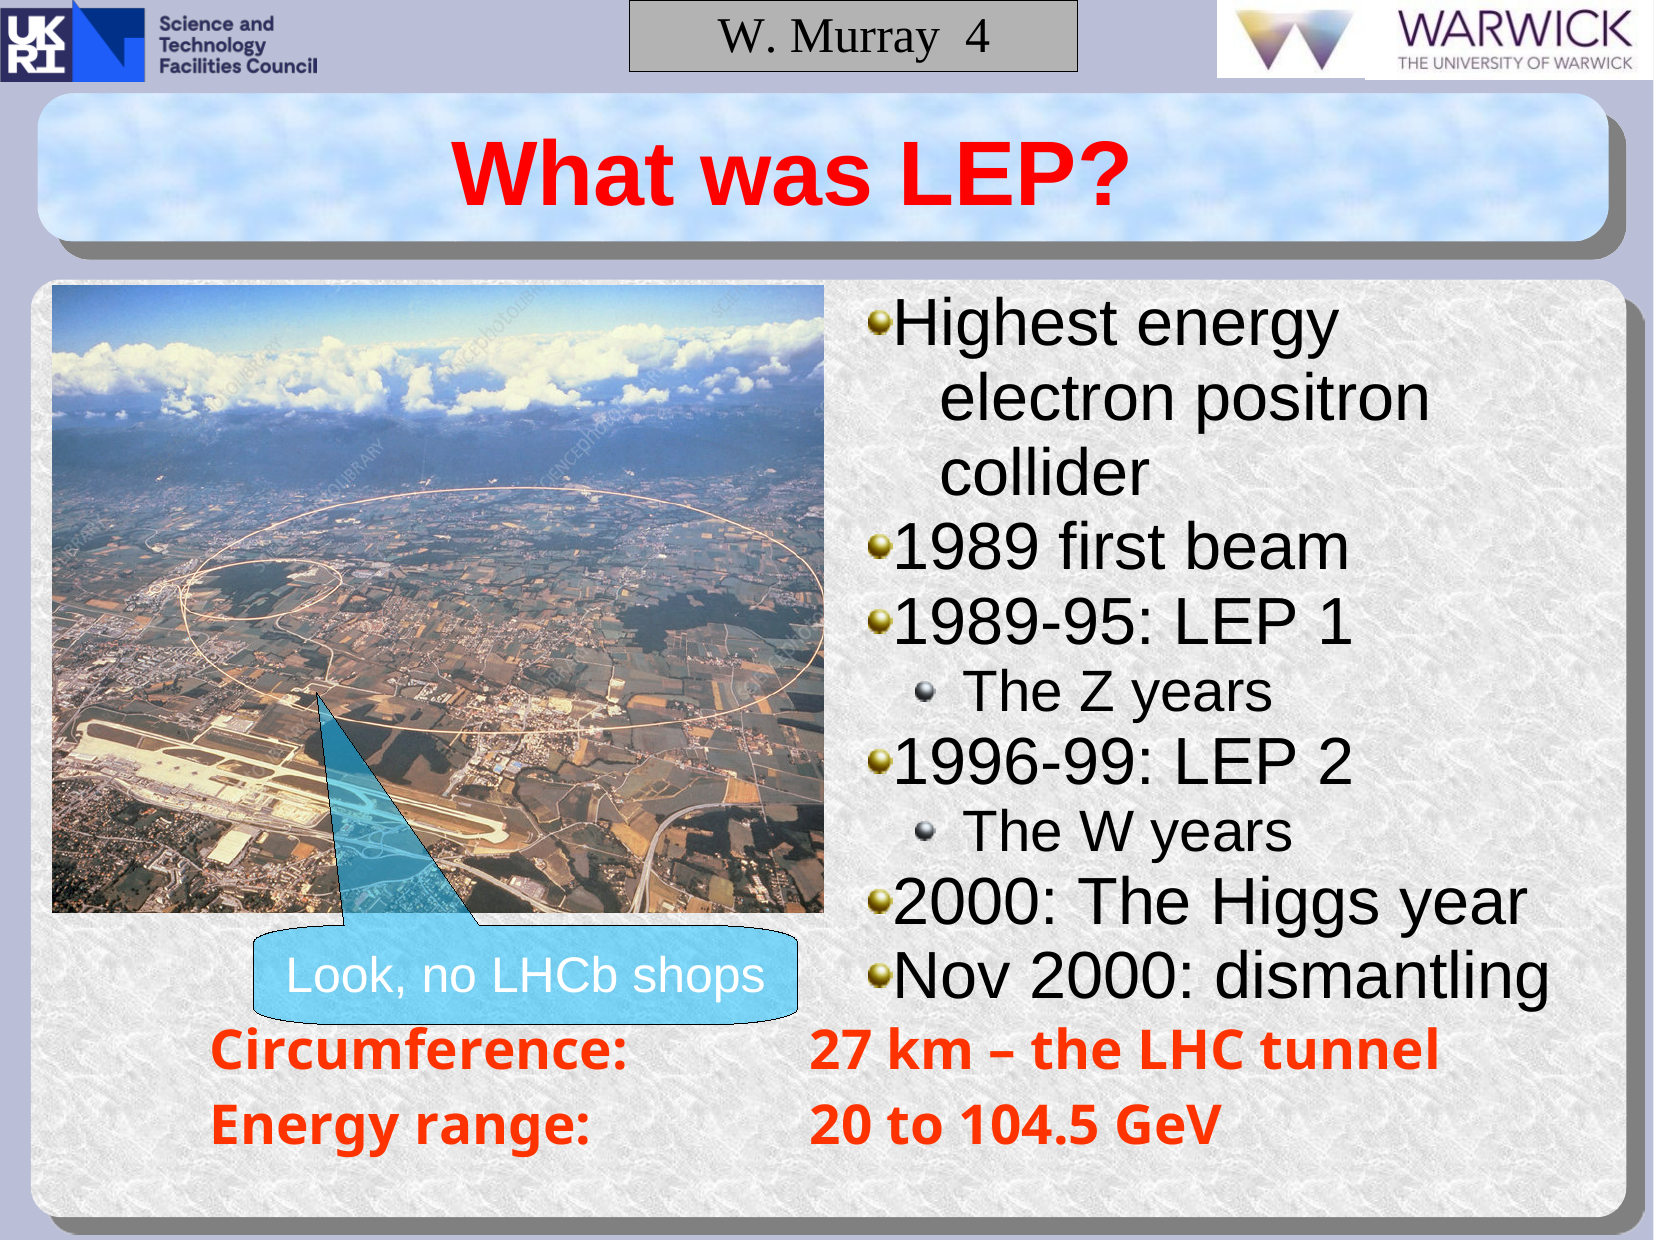

What was LEP?
# Highest energy electron positron collider
1989 first beam
1989-95: LEP 1
The Z years
1996-99: LEP 2
The W years
2000: The Higgs year
Nov 2000: dismantling
Look, no LHCb shops
Circumference:		27 km – the LHC tunnel
Energy range: 		20 to 104.5 GeV